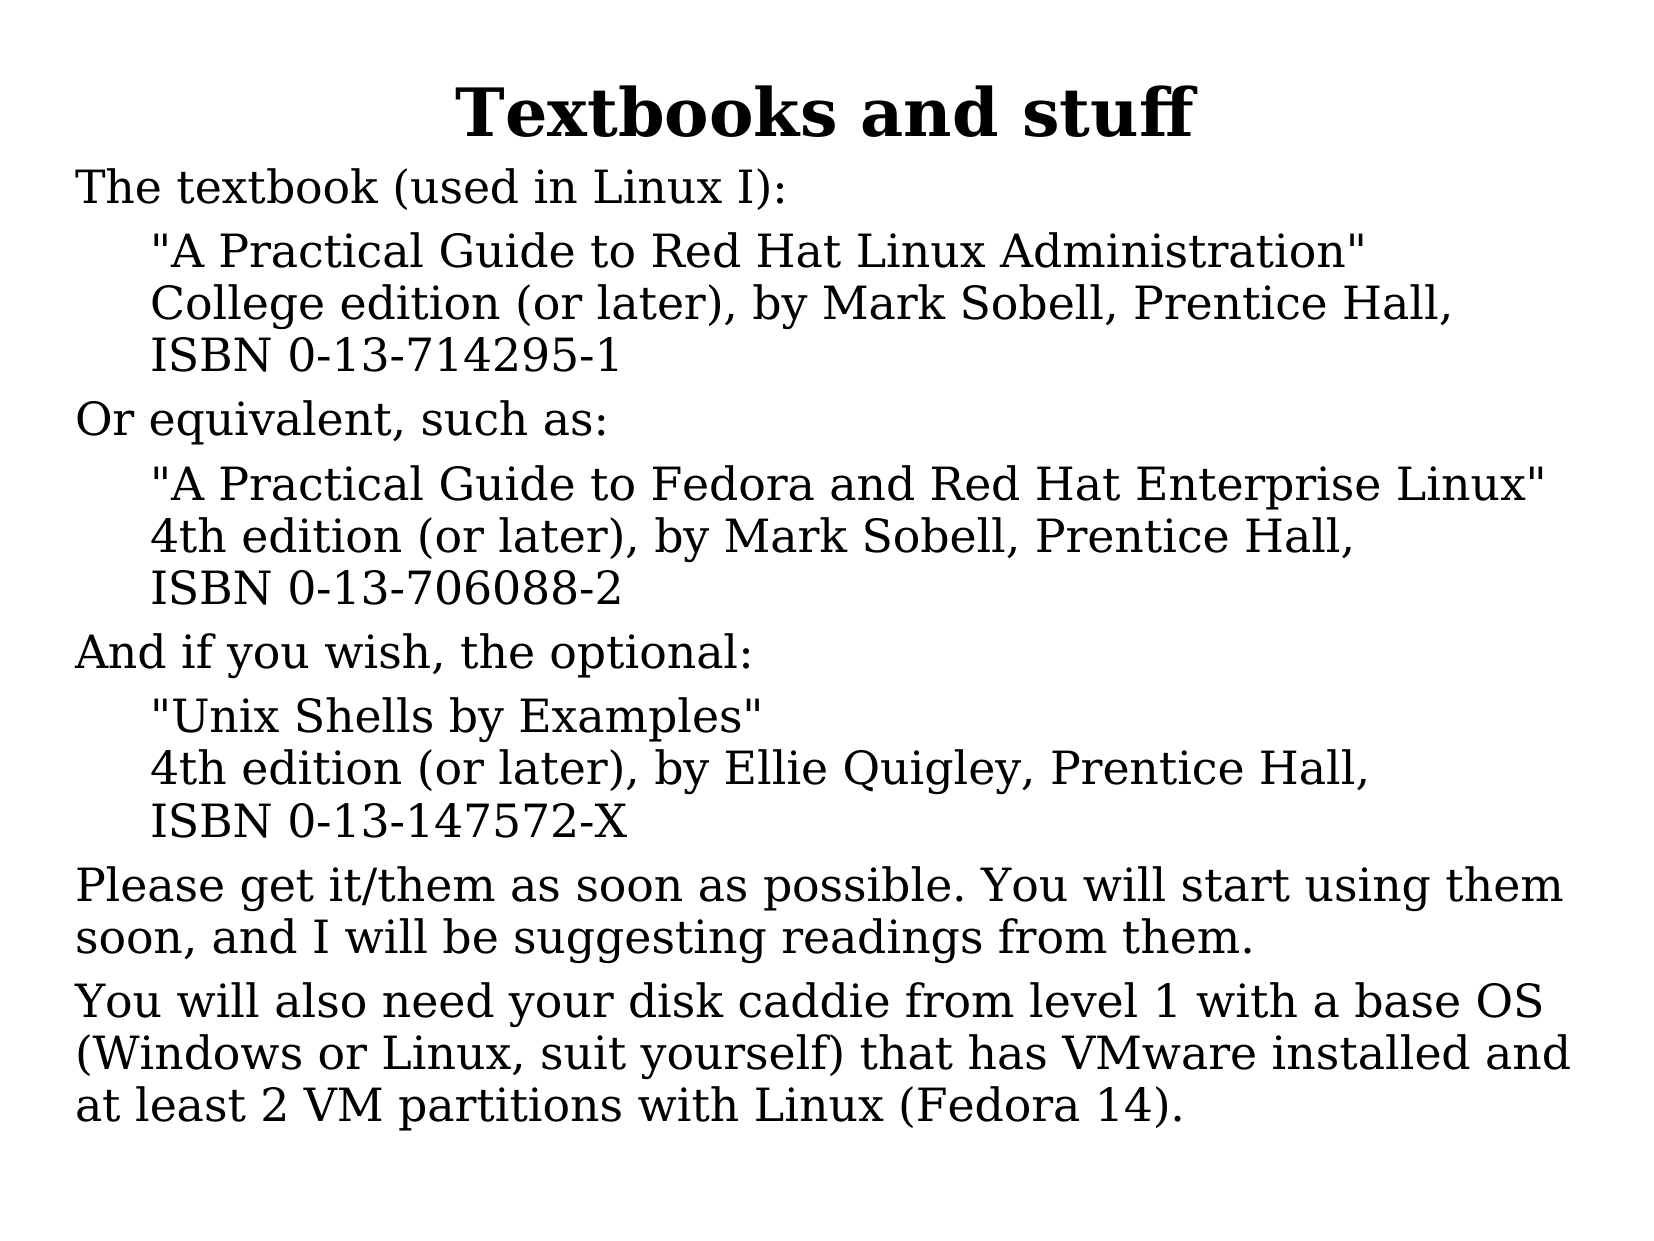

Textbooks and stuff
The textbook (used in Linux I):
"A Practical Guide to Red Hat Linux Administration"
College edition (or later), by Mark Sobell, Prentice Hall,
ISBN 0-13-714295-1
Or equivalent, such as:
"A Practical Guide to Fedora and Red Hat Enterprise Linux"
4th edition (or later), by Mark Sobell, Prentice Hall,
ISBN 0-13-706088-2
And if you wish, the optional:
"Unix Shells by Examples"
4th edition (or later), by Ellie Quigley, Prentice Hall,
ISBN 0-13-147572-X
Please get it/them as soon as possible. You will start using them soon, and I will be suggesting readings from them.
You will also need your disk caddie from level 1 with a base OS (Windows or Linux, suit yourself) that has VMware installed and at least 2 VM partitions with Linux (Fedora 14).